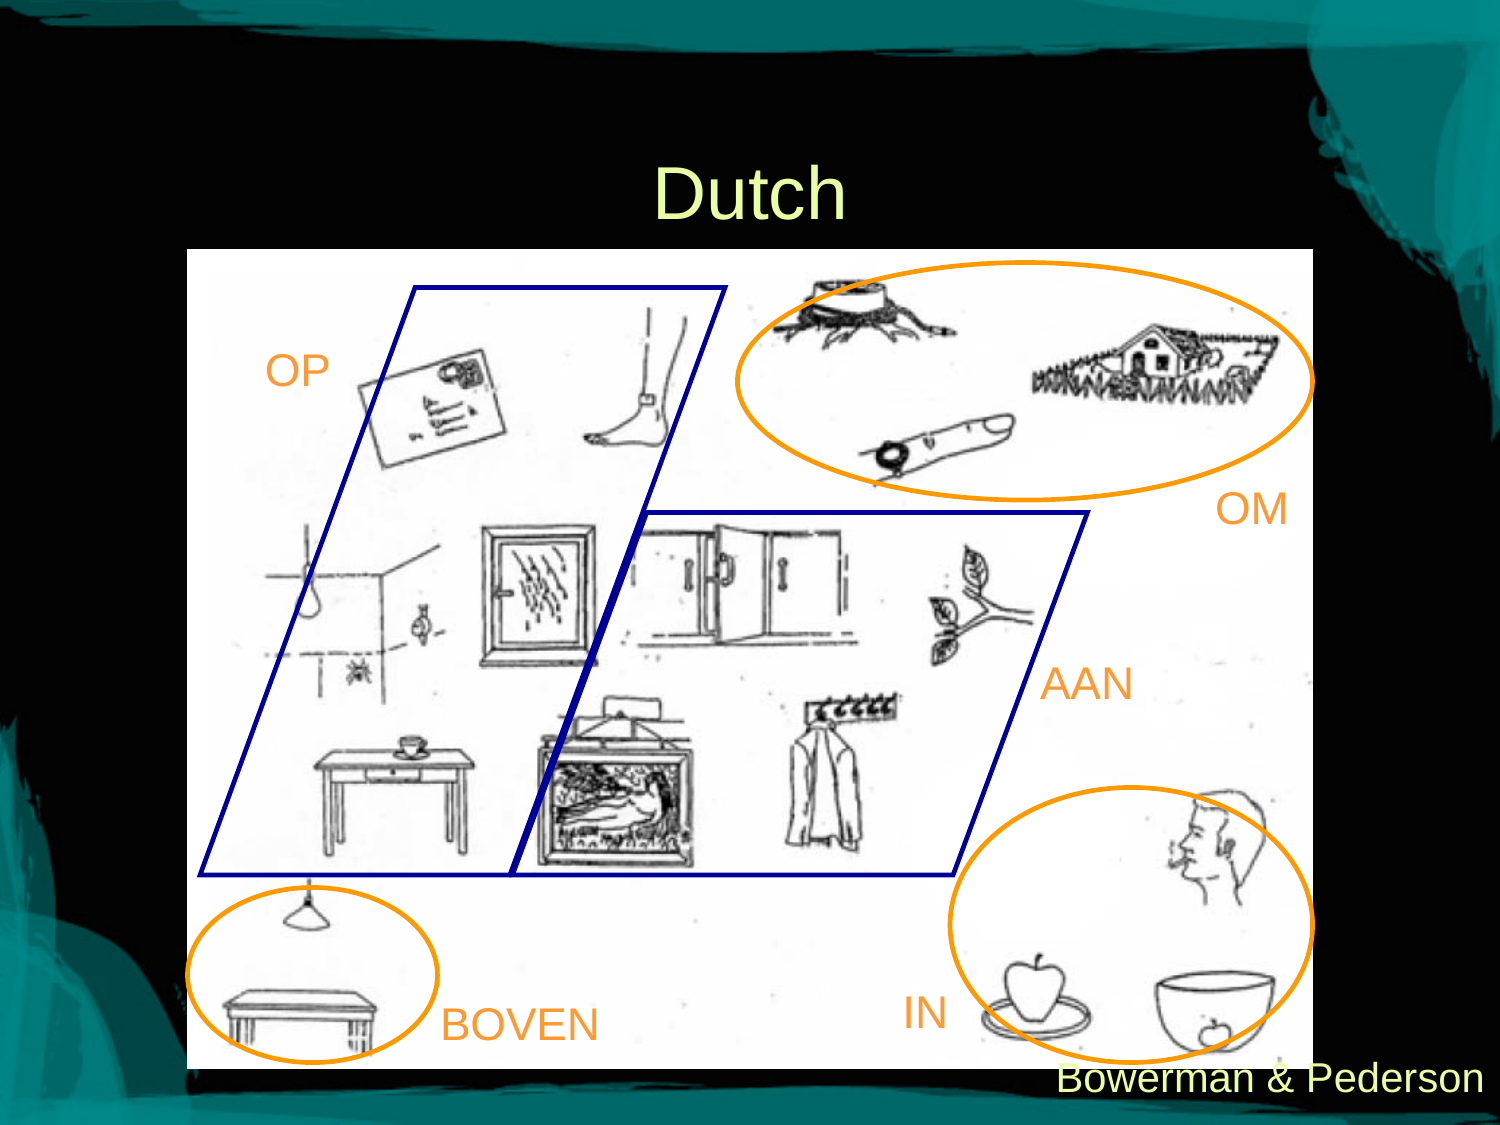

# Dutch
OP
OM
AAN
IN
BOVEN
Bowerman & Pederson